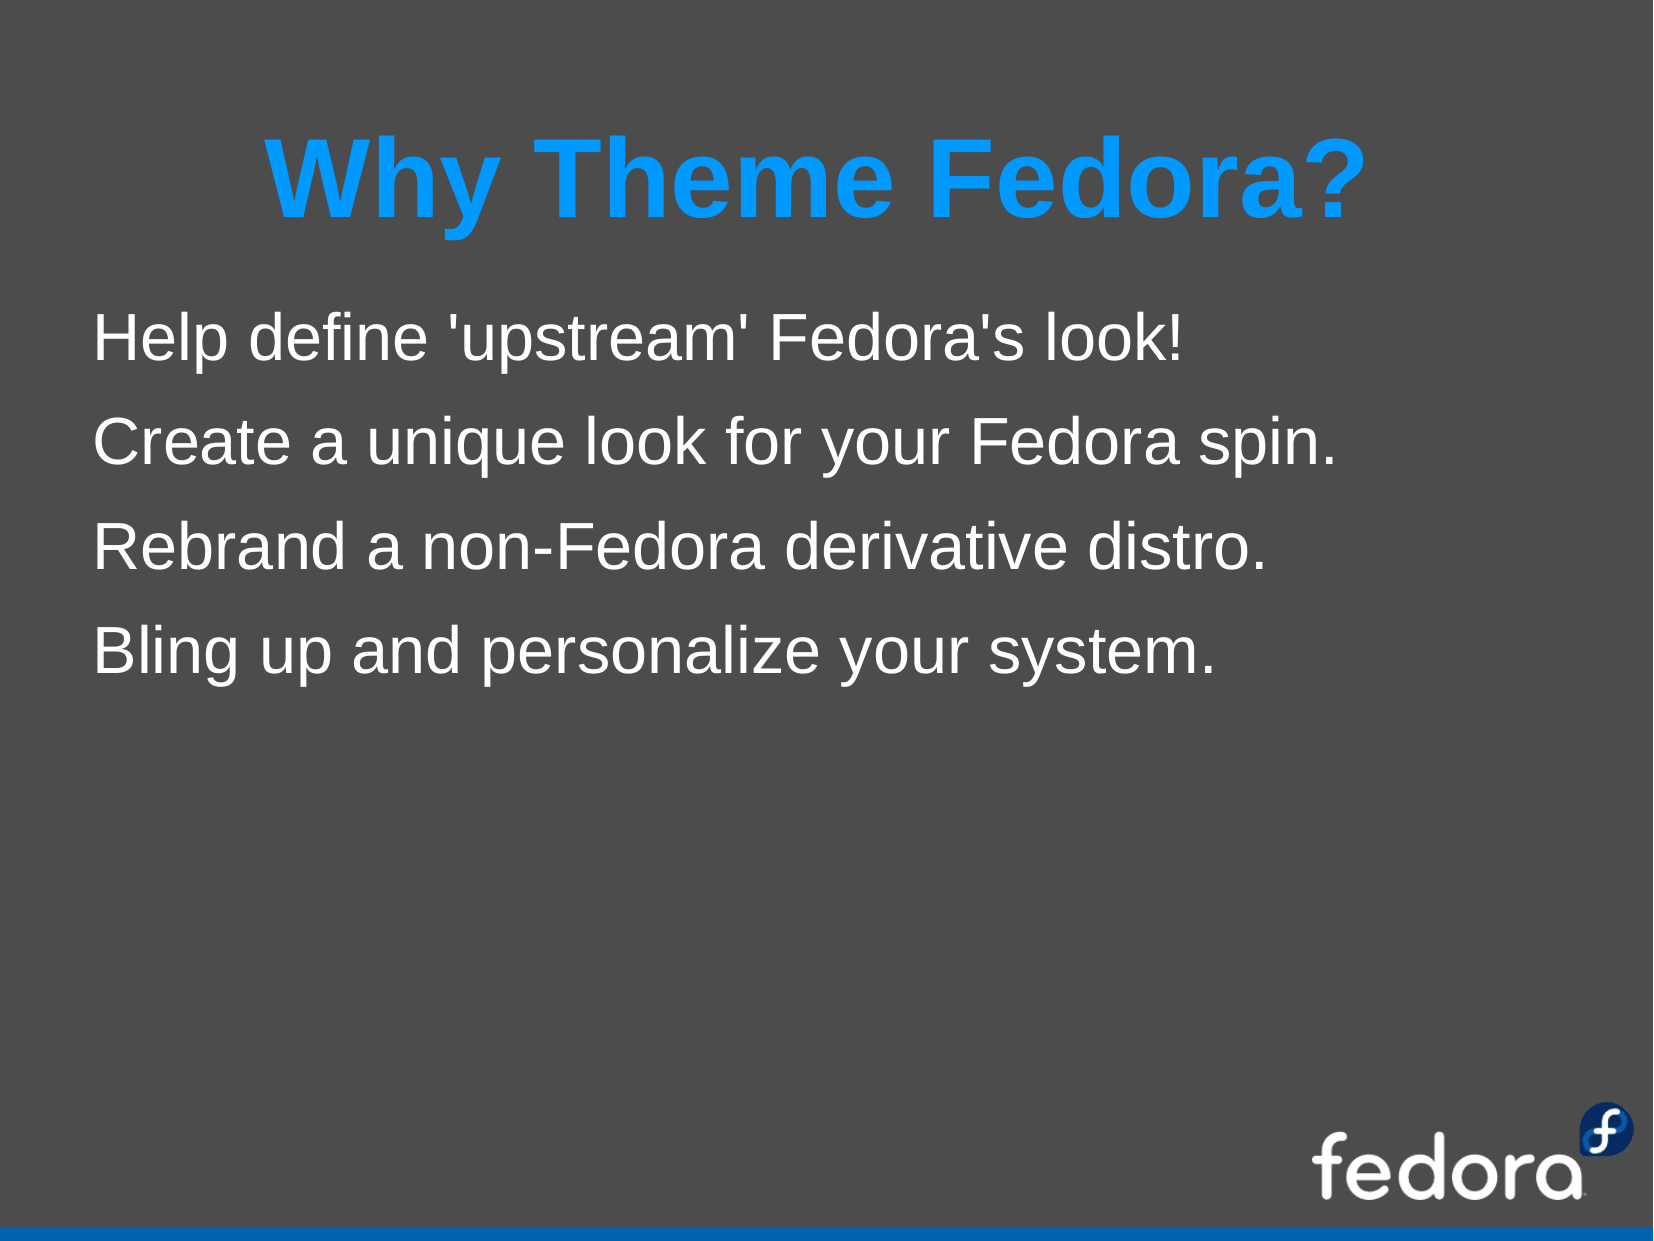

# Why Theme Fedora?
Help define 'upstream' Fedora's look!
Create a unique look for your Fedora spin.
Rebrand a non-Fedora derivative distro.
Bling up and personalize your system.